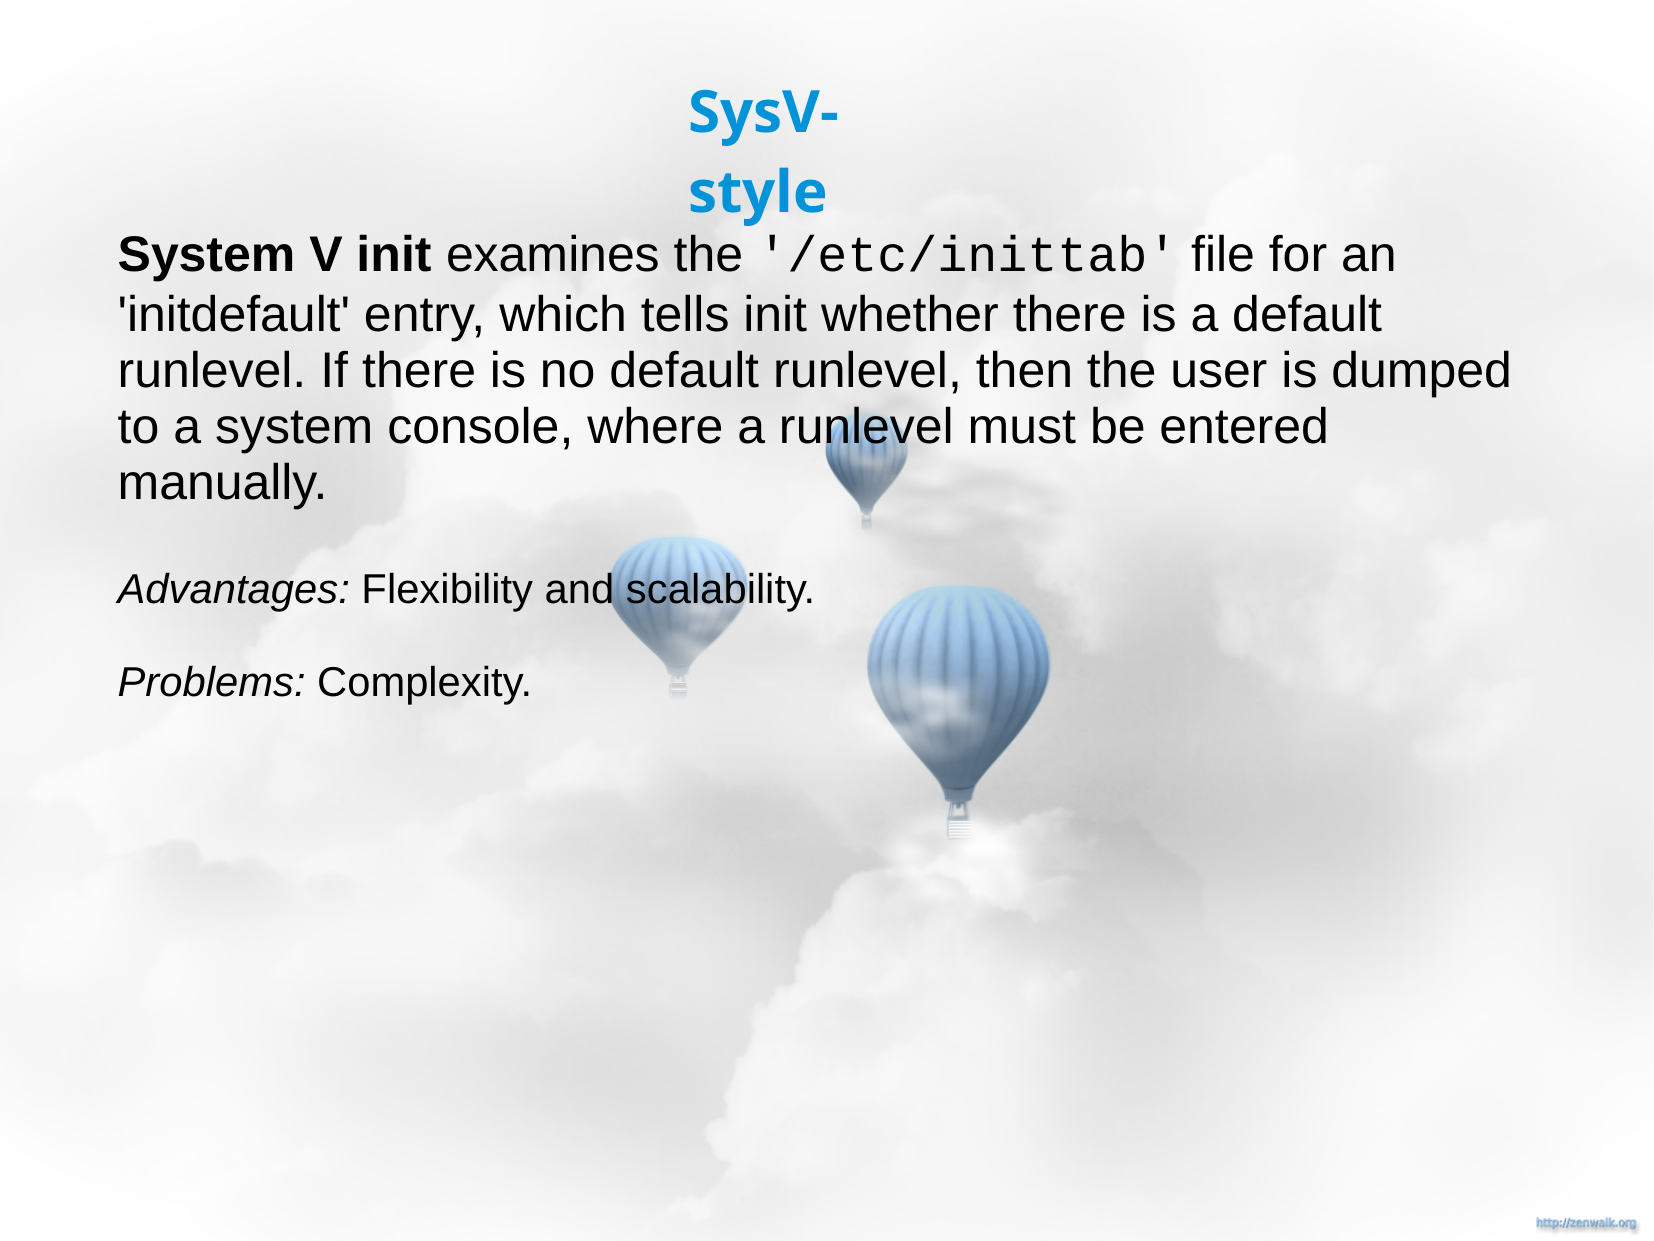

SysV-style
System V init examines the '/etc/inittab' file for an 'initdefault' entry, which tells init whether there is a default runlevel. If there is no default runlevel, then the user is dumped to a system console, where a runlevel must be entered manually.
Advantages: Flexibility and scalability.
Problems: Complexity.